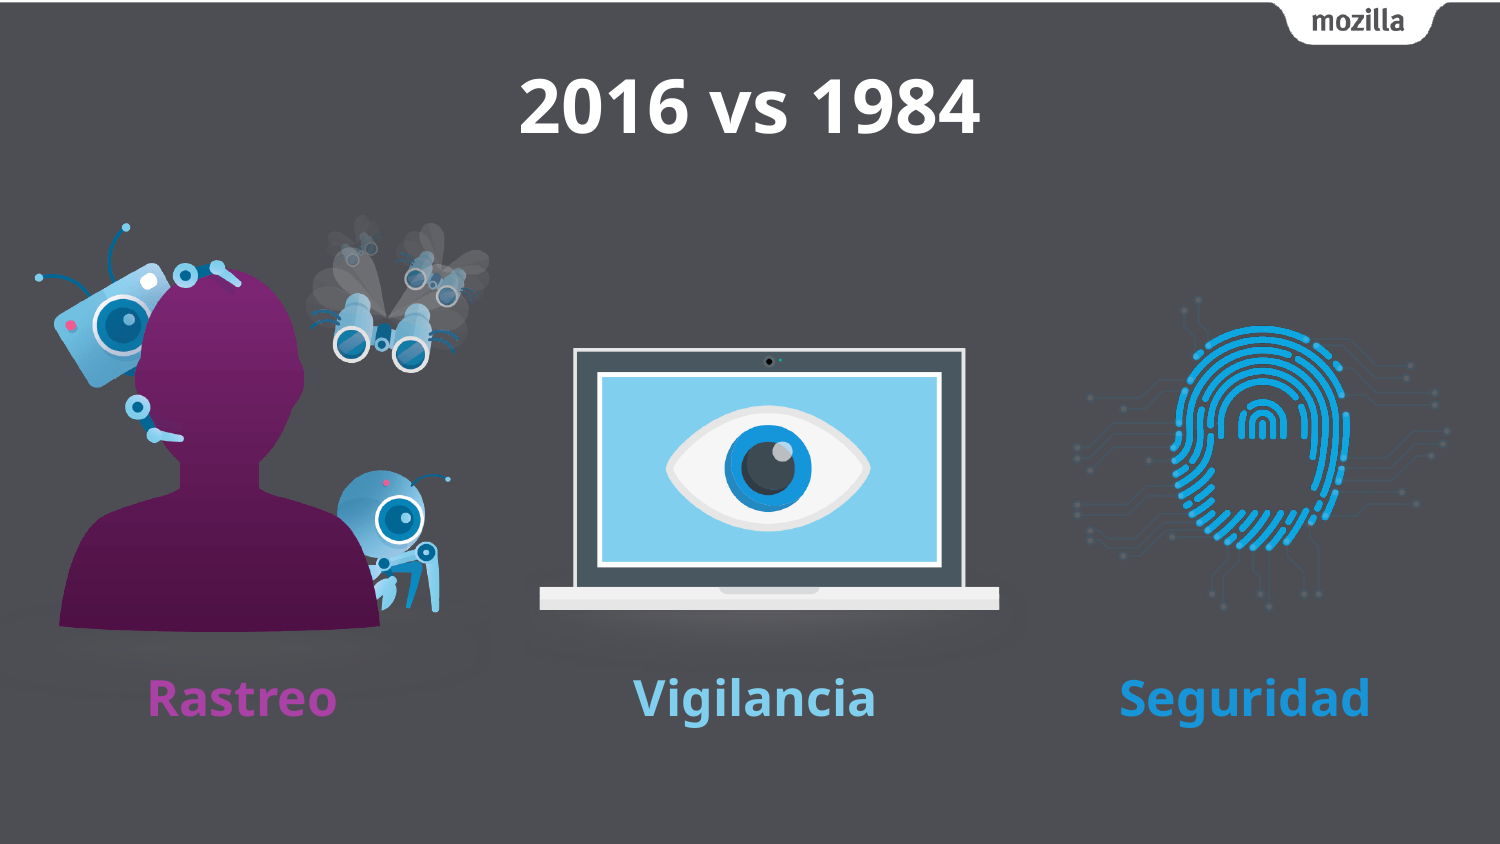

# 2016 vs 1984
Rastreo
Vigilancia
Seguridad